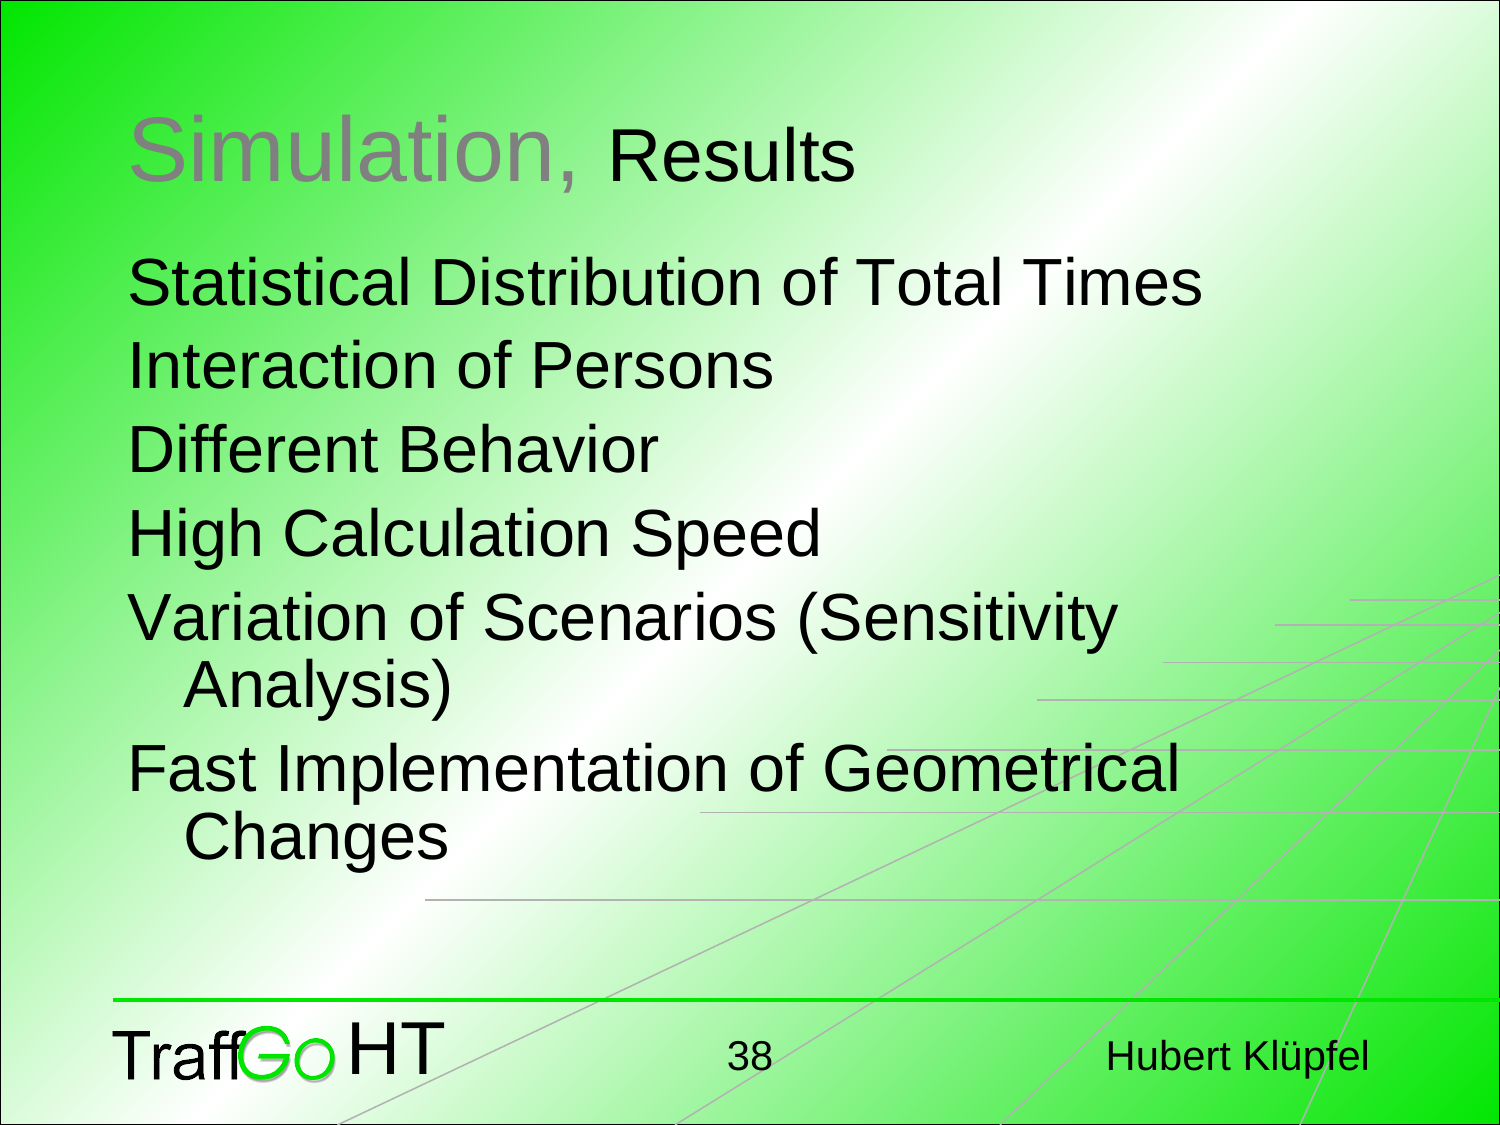

# Simulation, Results
Statistical Distribution of Total Times
Interaction of Persons
Different Behavior
High Calculation Speed
Variation of Scenarios (Sensitivity Analysis)
Fast Implementation of Geometrical Changes